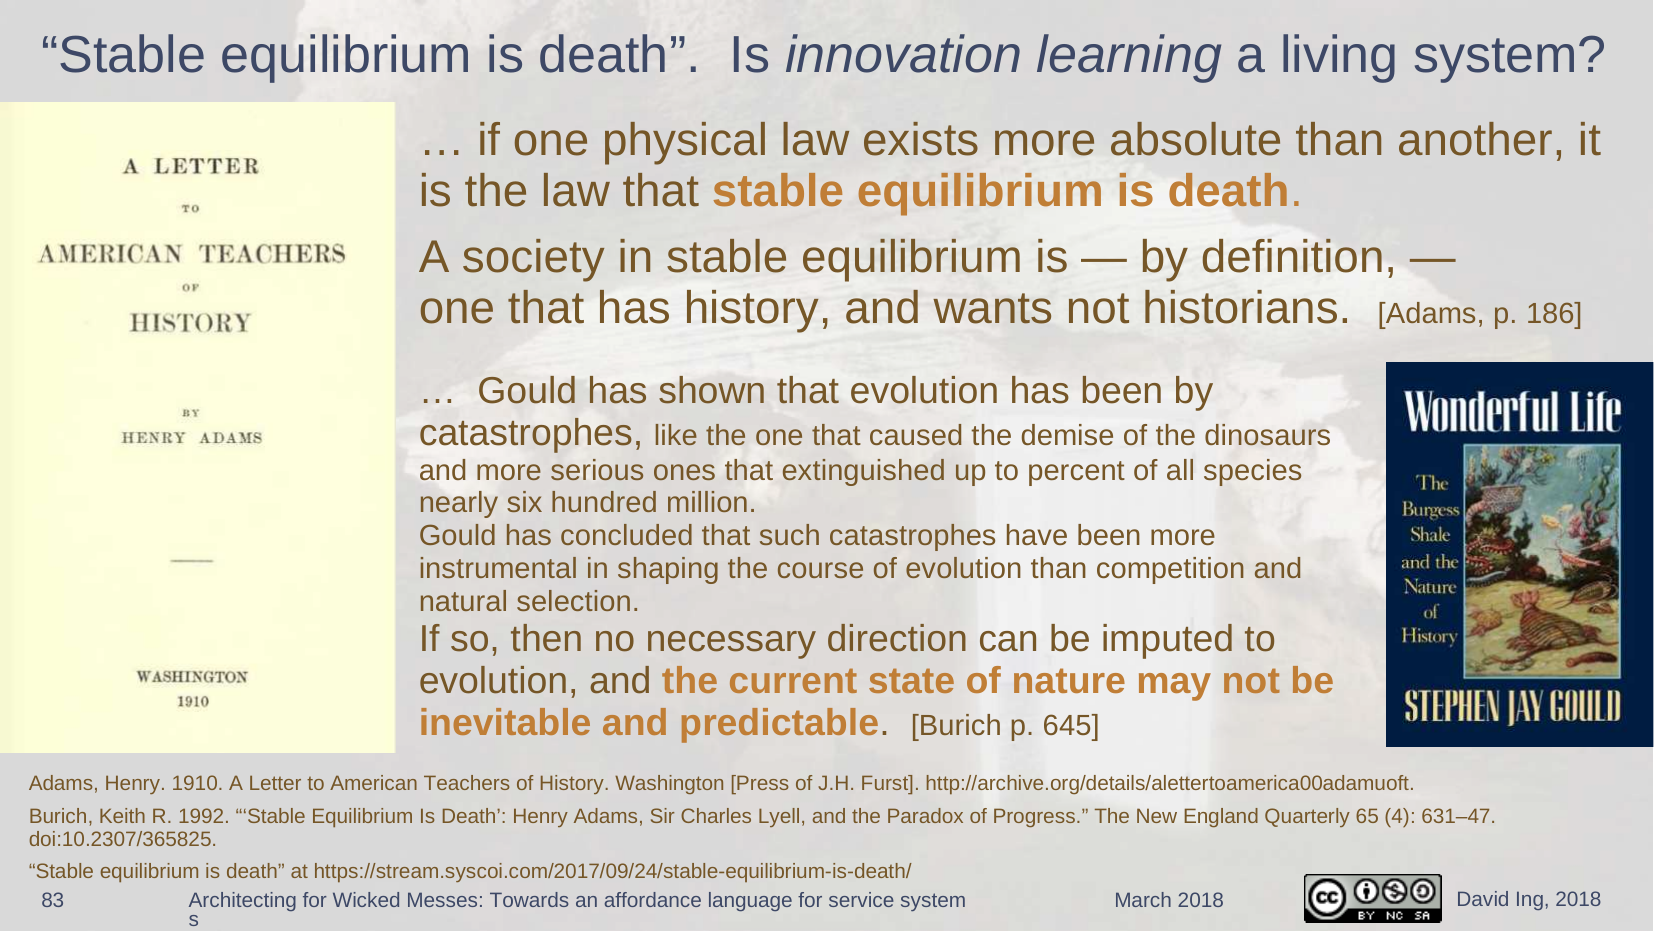

# “Stable equilibrium is death”. Is innovation learning a living system?
… if one physical law exists more absolute than another, it is the law that stable equilibrium is death.
A society in stable equilibrium is — by definition, —
one that has history, and wants not historians. [Adams, p. 186]
… Gould has shown that evolution has been by catastrophes, like the one that caused the demise of the dinosaurs and more serious ones that extinguished up to percent of all species nearly six hundred million.
Gould has concluded that such catastrophes have been more instrumental in shaping the course of evolution than competition and natural selection.
If so, then no necessary direction can be imputed to evolution, and the current state of nature may not be inevitable and predictable. [Burich p. 645]
Adams, Henry. 1910. A Letter to American Teachers of History. Washington [Press of J.H. Furst]. http://archive.org/details/alettertoamerica00adamuoft.
Burich, Keith R. 1992. “‘Stable Equilibrium Is Death’: Henry Adams, Sir Charles Lyell, and the Paradox of Progress.” The New England Quarterly 65 (4): 631–47. doi:10.2307/365825.
“Stable equilibrium is death” at https://stream.syscoi.com/2017/09/24/stable-equilibrium-is-death/
Architecting for Wicked Messes: Towards an affordance language for service systems
March 2018
83